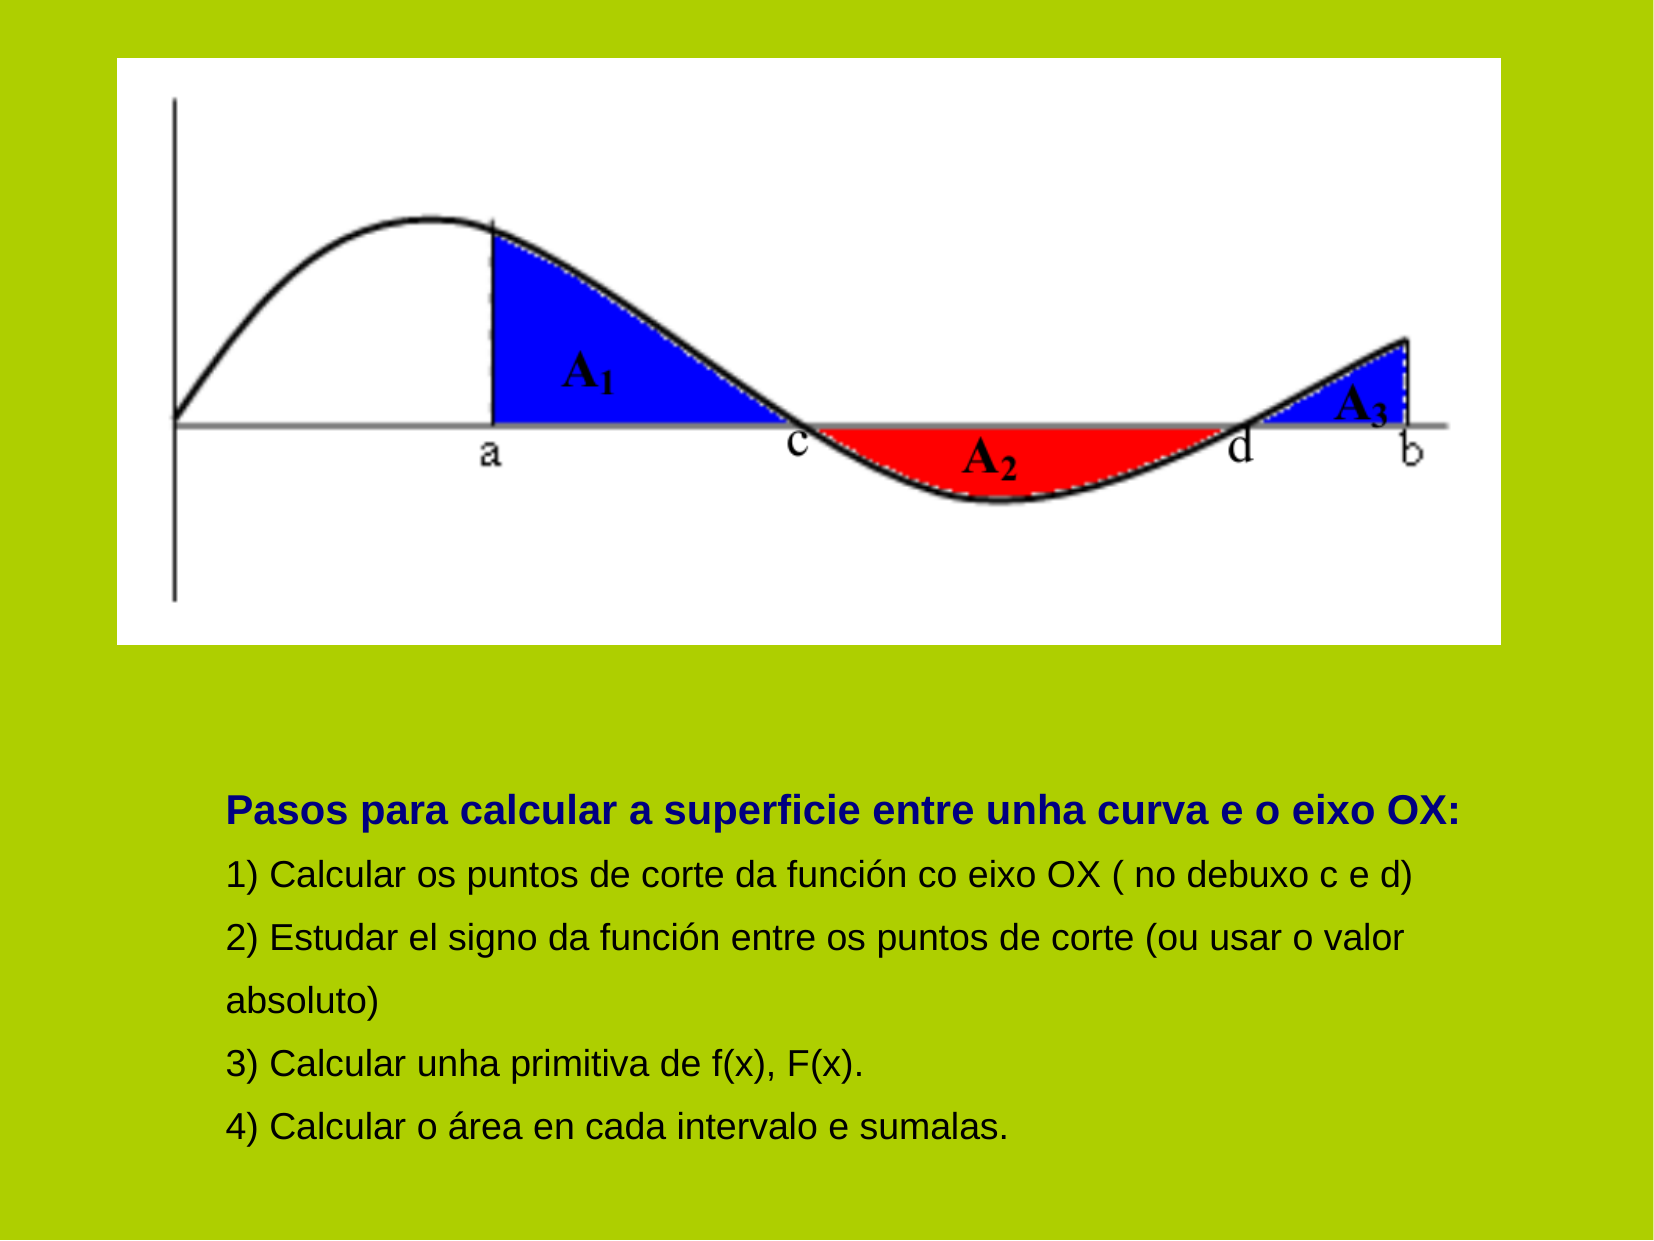

Pasos para calcular a superficie entre unha curva e o eixo OX:
1) Calcular os puntos de corte da función co eixo OX ( no debuxo c e d)
2) Estudar el signo da función entre os puntos de corte (ou usar o valor absoluto)
3) Calcular unha primitiva de f(x), F(x).
4) Calcular o área en cada intervalo e sumalas.